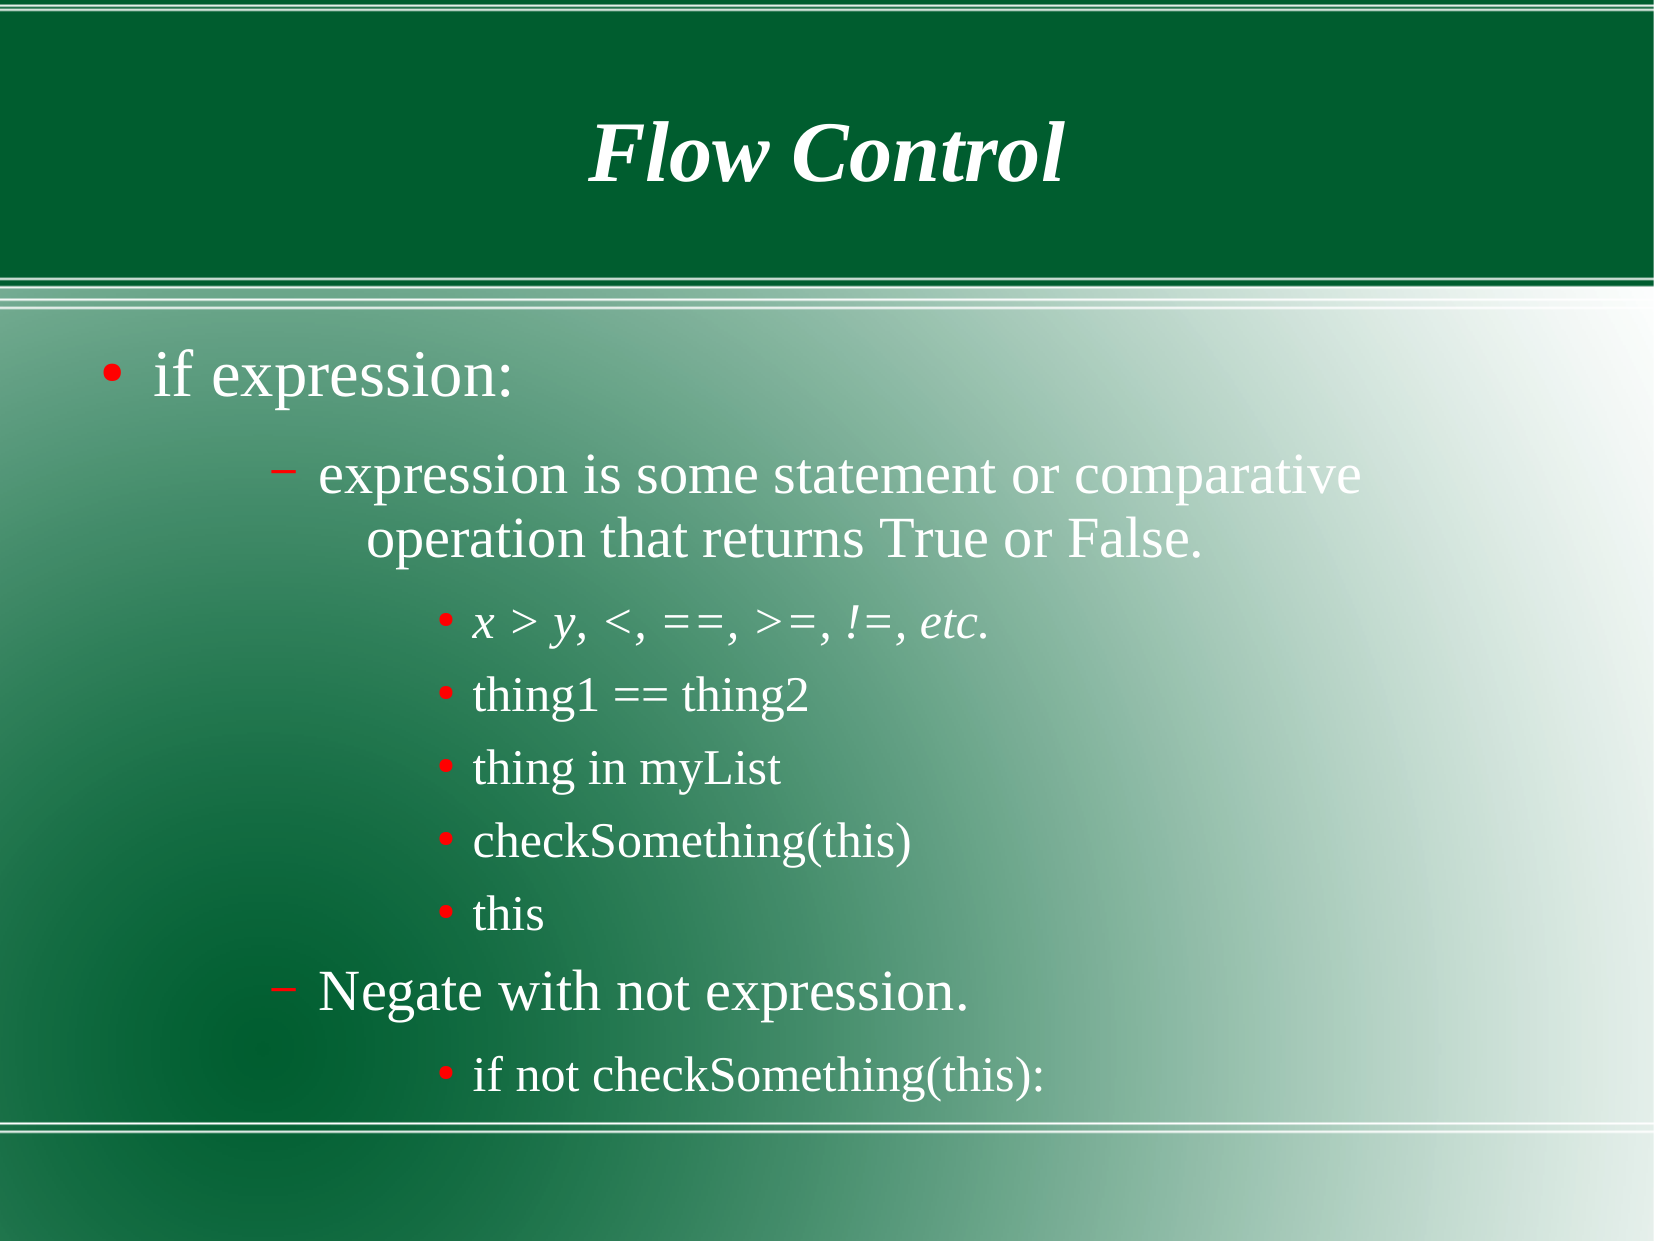

# Flow Control
if expression:
expression is some statement or comparative operation that returns True or False.
x > y, <, ==, >=, !=, etc.
thing1 == thing2
thing in myList
checkSomething(this)
this
Negate with not expression.
if not checkSomething(this):